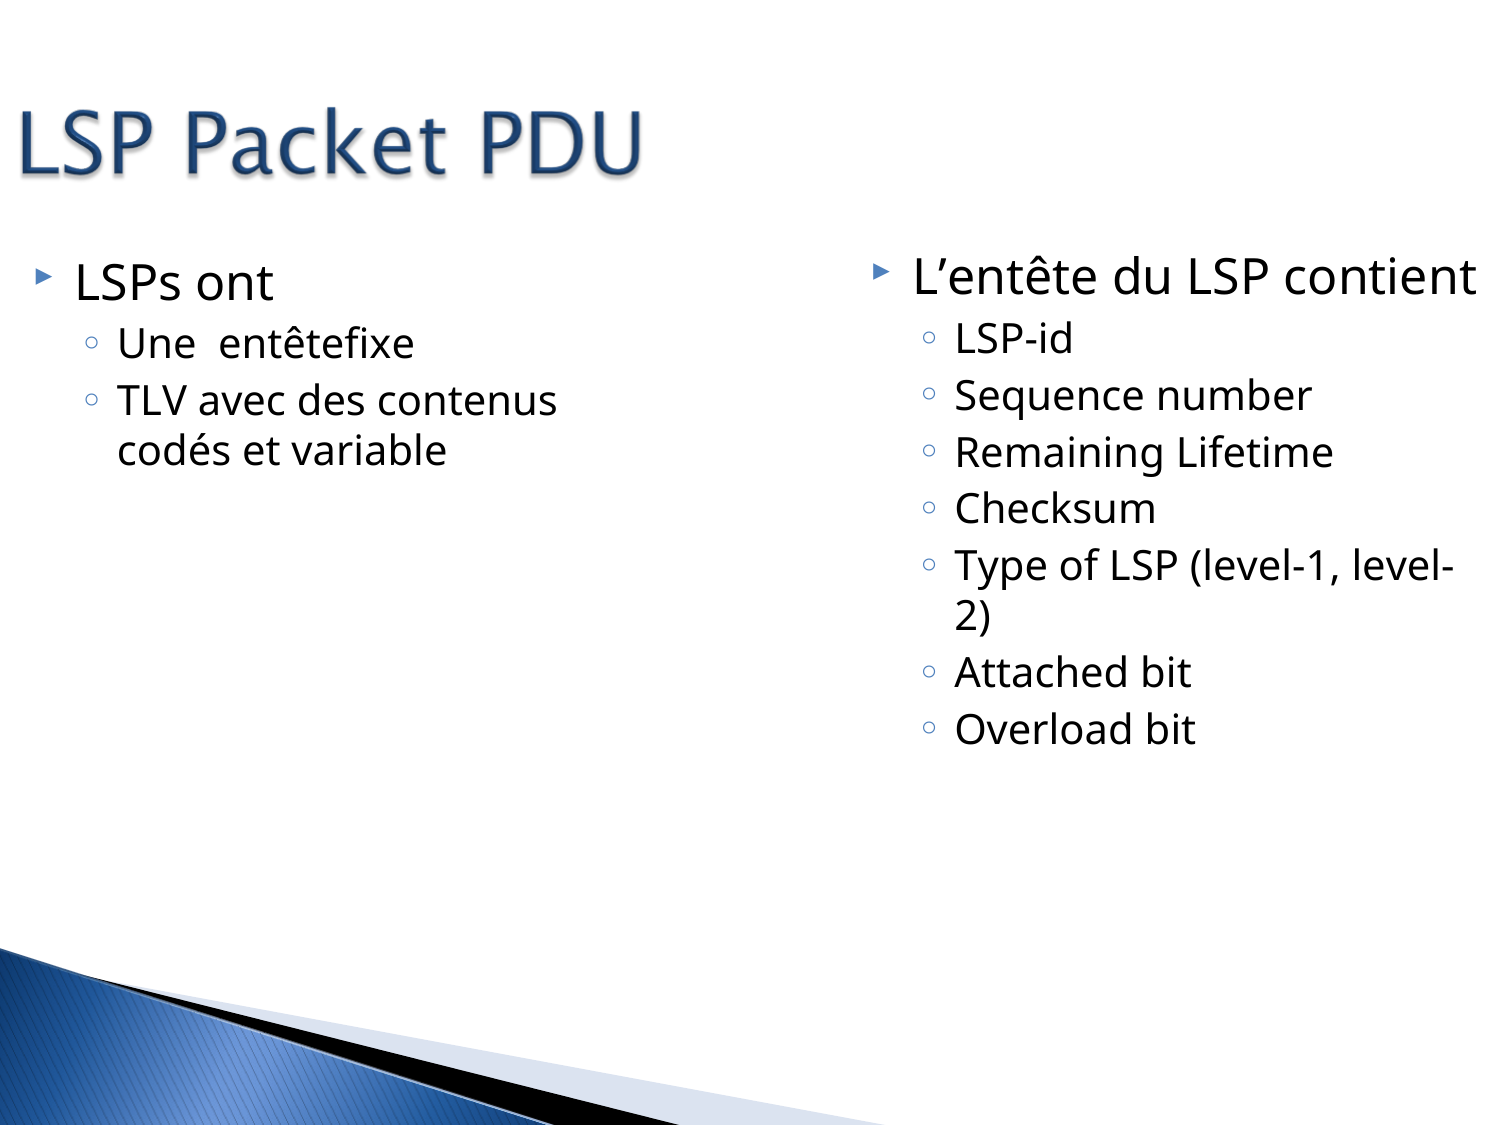

L’entête du LSP contient
LSP-id
Sequence number
Remaining Lifetime
Checksum
Type of LSP (level-1, level-2)
Attached bit
Overload bit
# LSPs ont
Une entêtefixe
TLV avec des contenus codés et variable